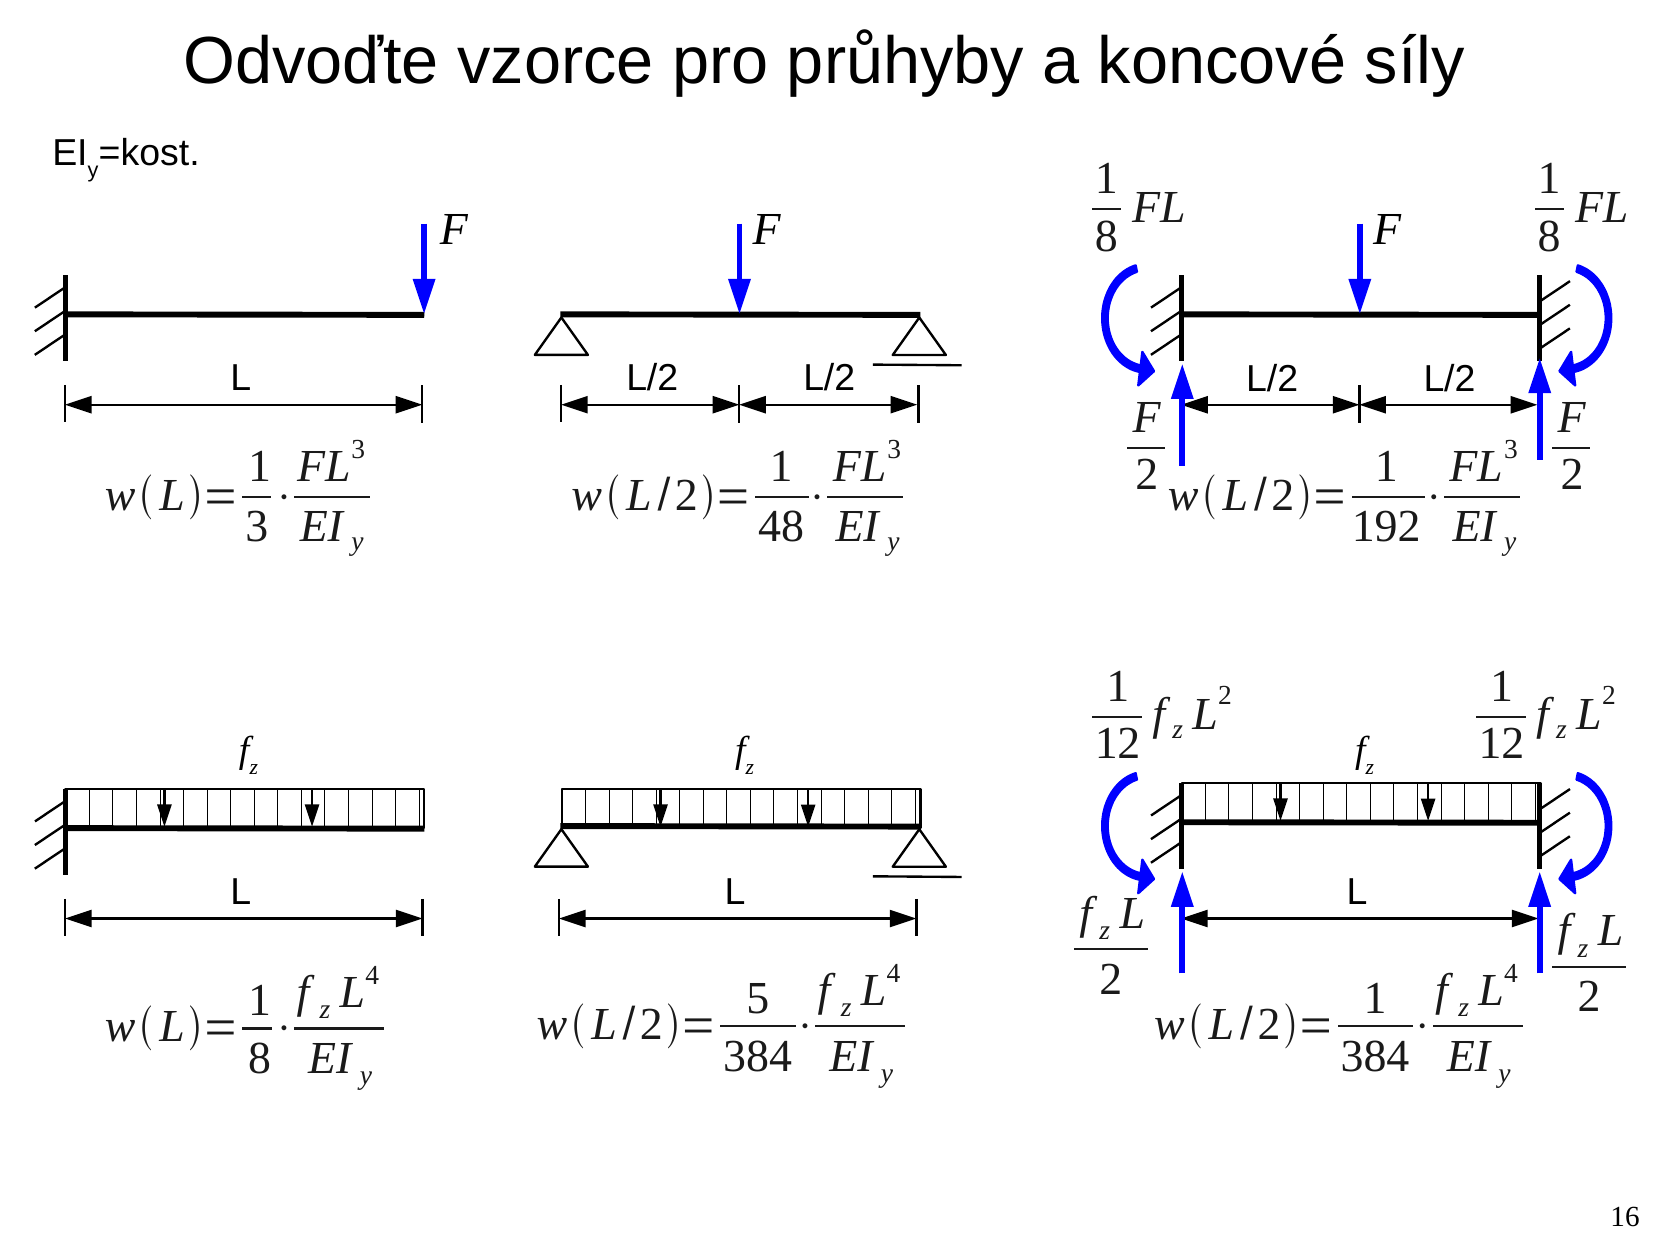

# Odvoďte vzorce pro průhyby a koncové síly
EIy=kost.
F
F
F
L
L/2
L/2
L/2
L/2
fz
fz
fz
L
L
L
16